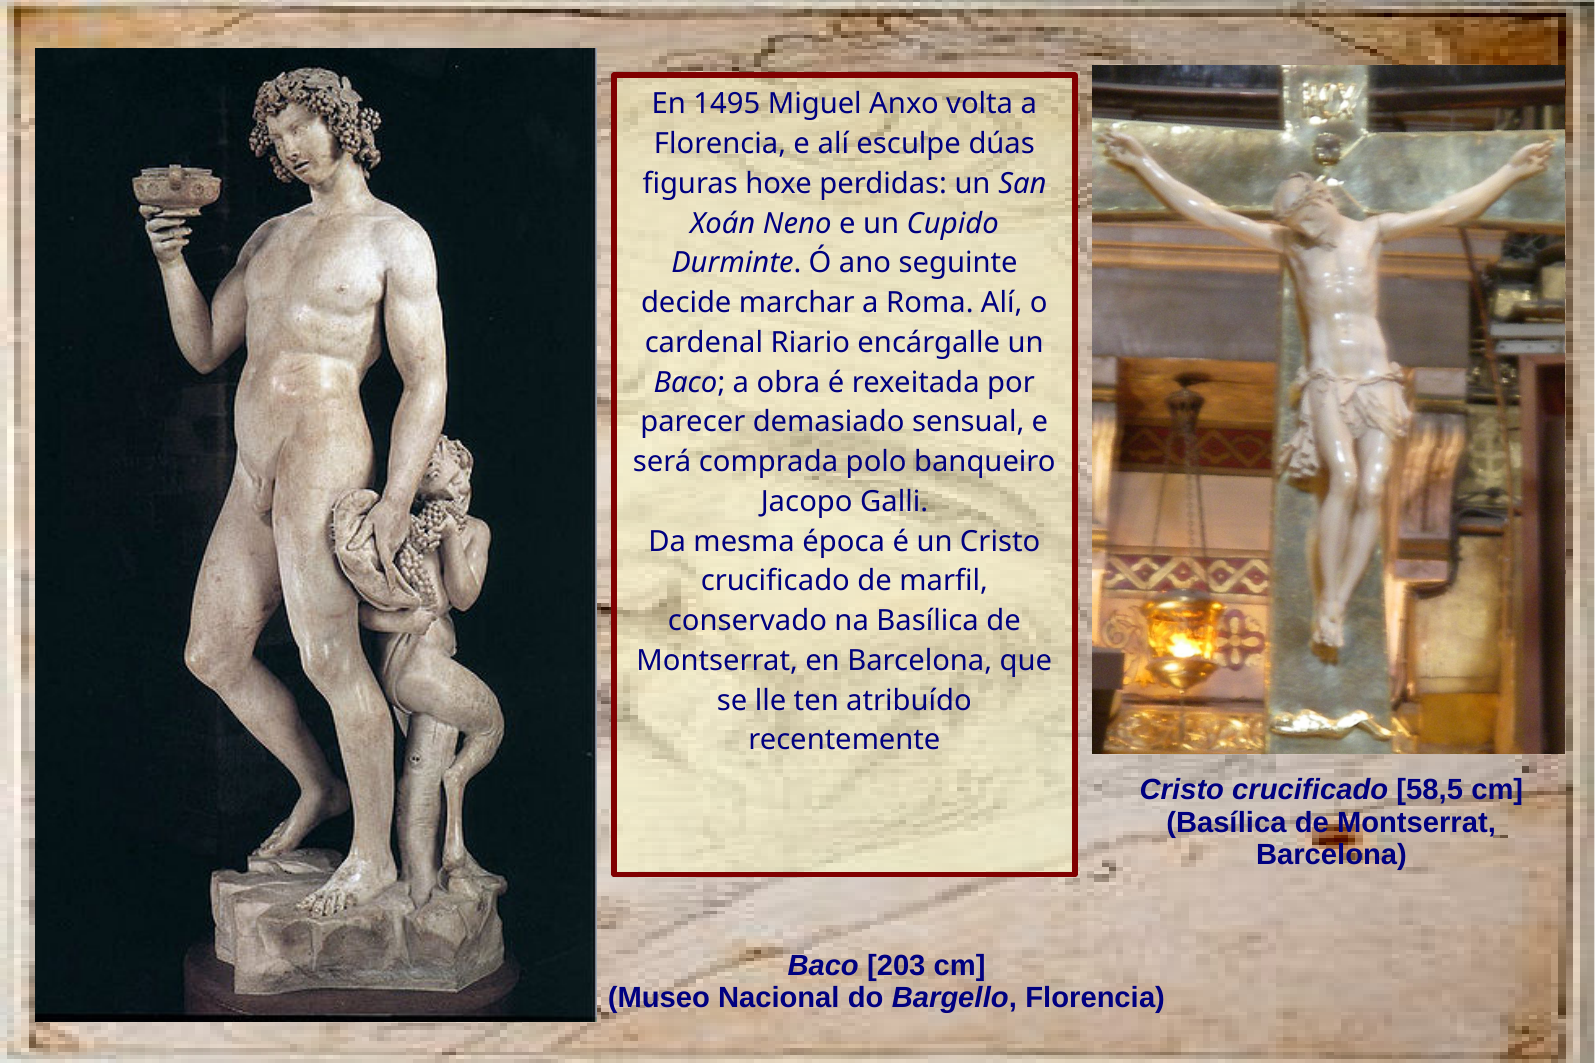

En 1495 Miguel Anxo volta a Florencia, e alí esculpe dúas figuras hoxe perdidas: un San Xoán Neno e un Cupido Durminte. Ó ano seguinte decide marchar a Roma. Alí, o cardenal Riario encárgalle un Baco; a obra é rexeitada por parecer demasiado sensual, e será comprada polo banqueiro Jacopo Galli.
Da mesma época é un Cristo crucificado de marfil, conservado na Basílica de Montserrat, en Barcelona, que se lle ten atribuído recentemente
Cristo crucificado [58,5 cm]
(Basílica de Montserrat,
Barcelona)
Baco [203 cm]
(Museo Νacional do Bargello, Florencia)